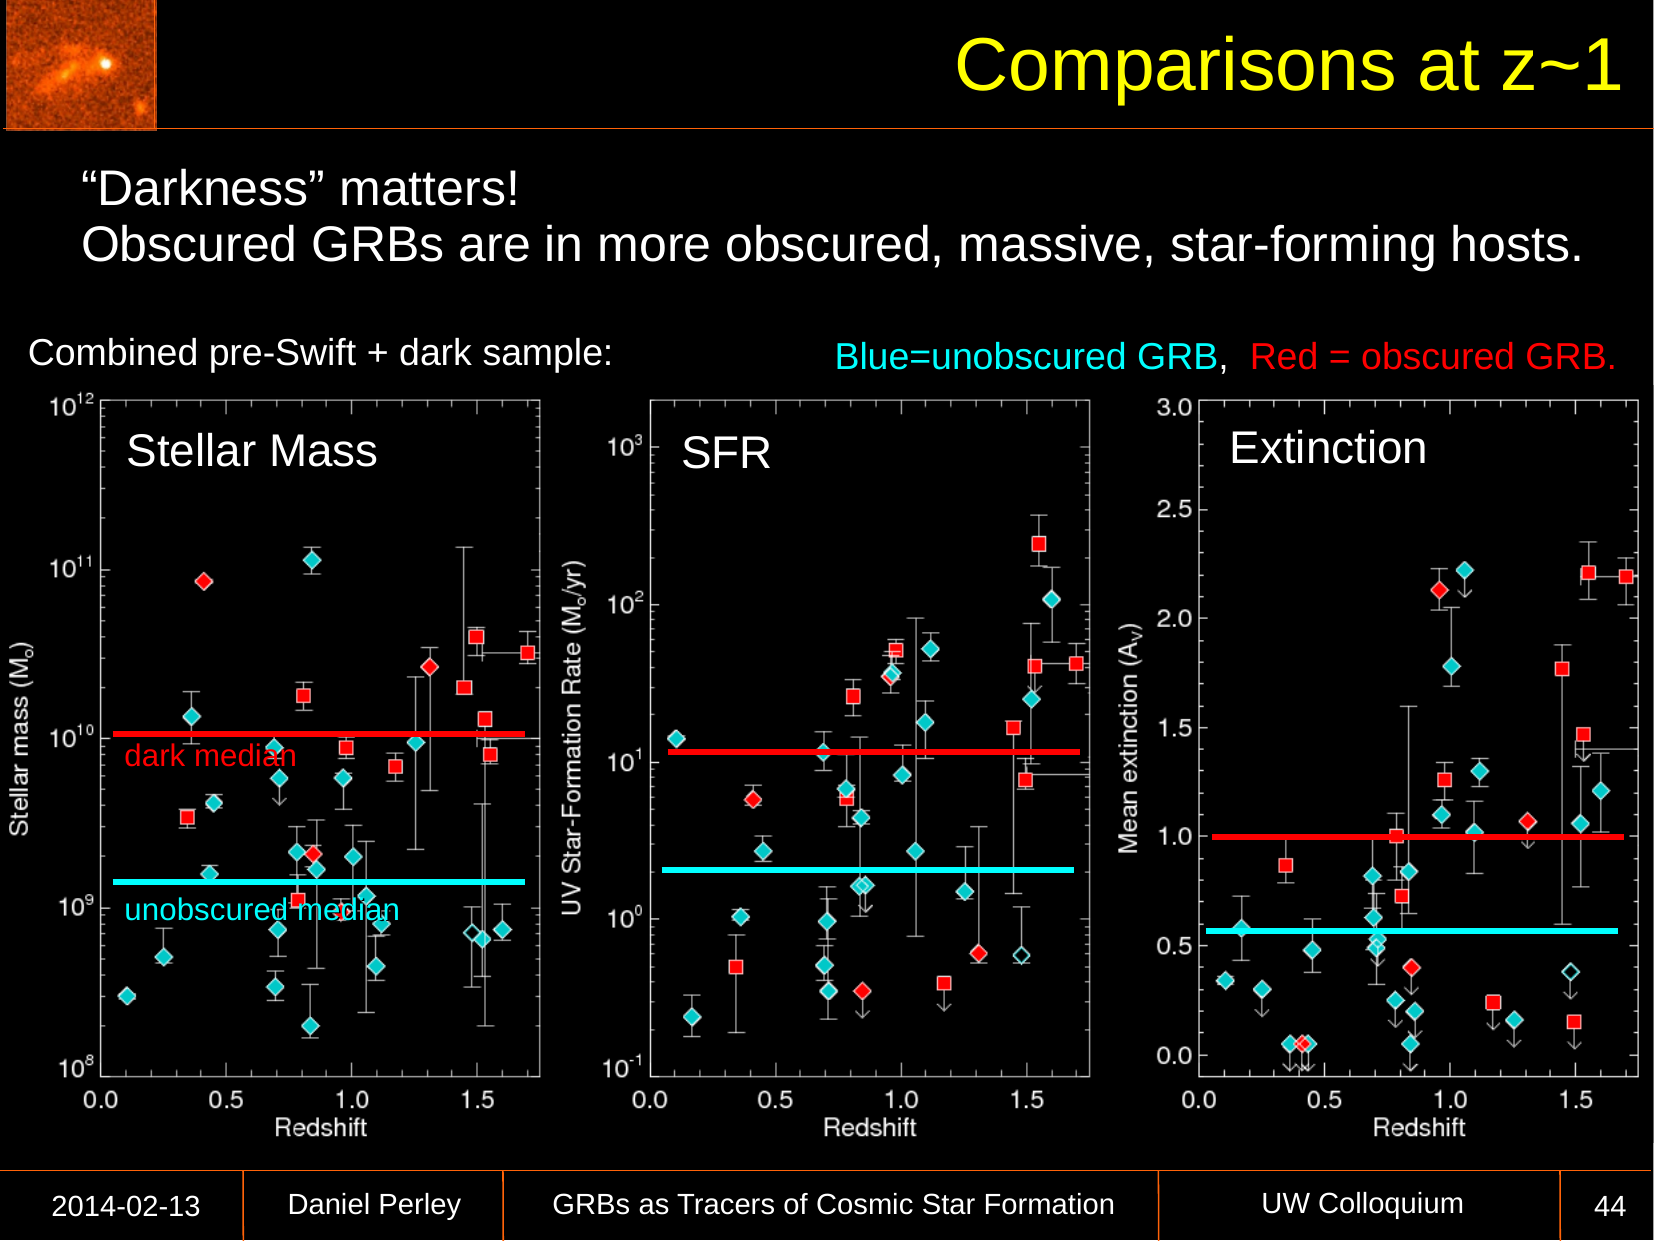

# Comparisons at z~1
“Darkness” matters!
Obscured GRBs are in more obscured, massive, star-forming hosts.
Combined pre-Swift + dark sample:
Blue=unobscured GRB, Red = obscured GRB.
Extinction
Stellar Mass
SFR
dark median
unobscured median
2014-02-13
44